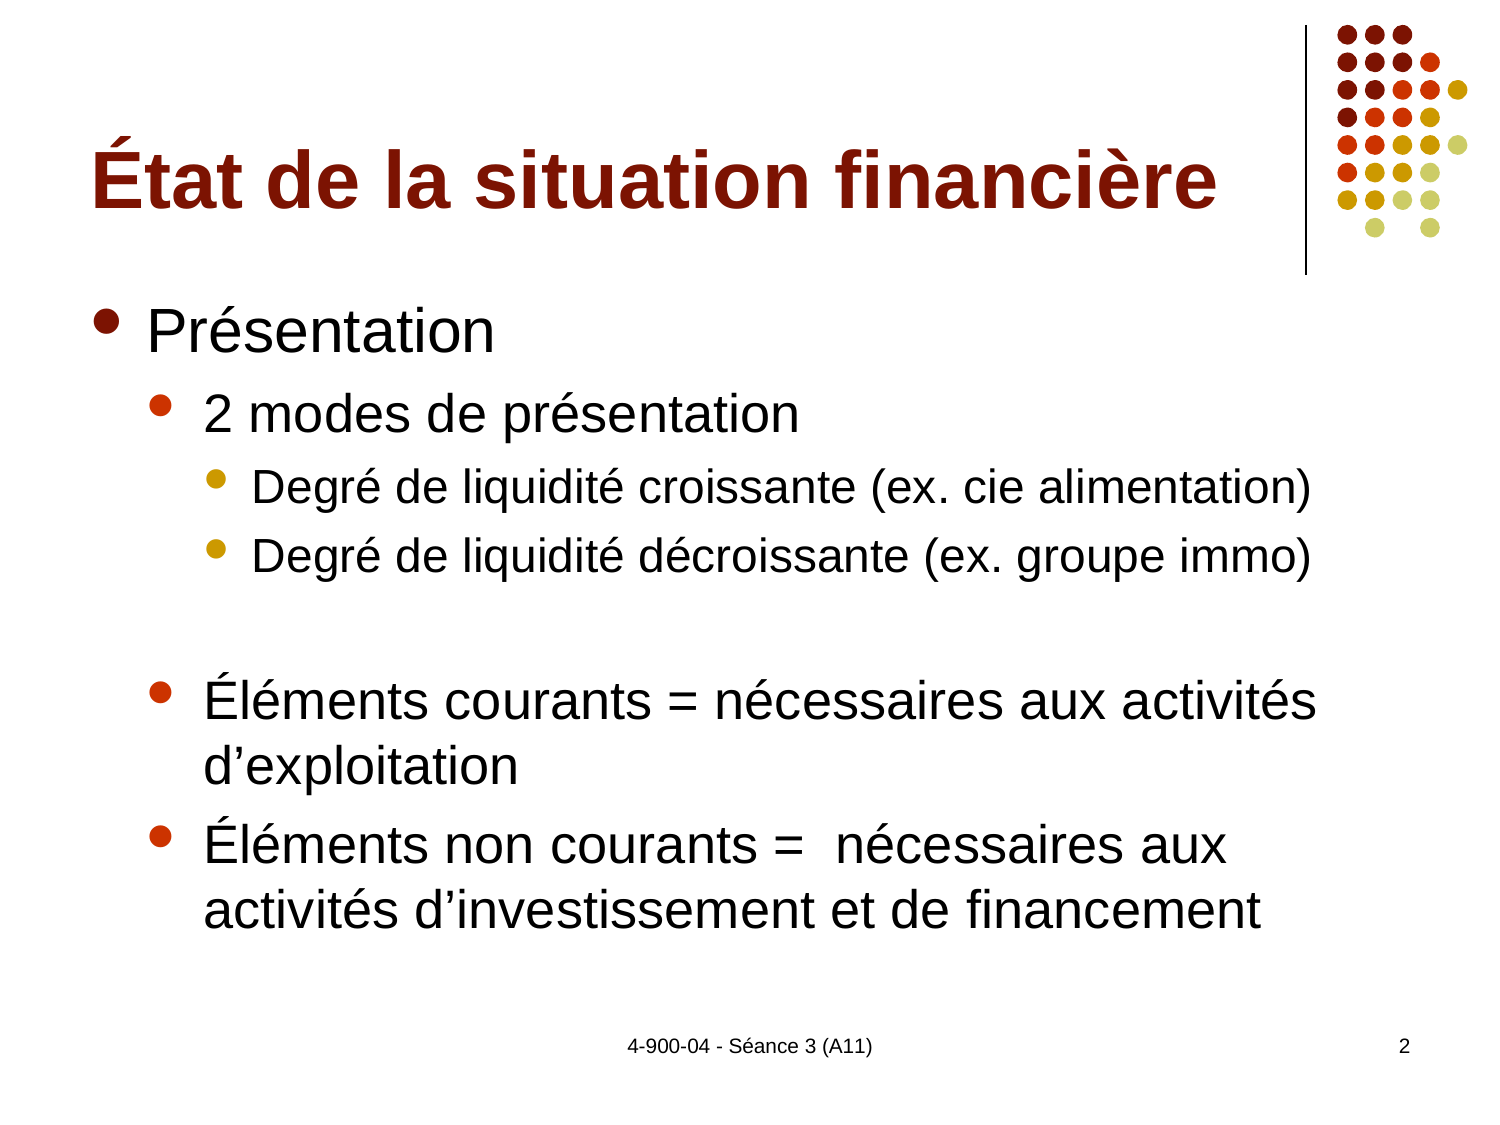

# État de la situation financière
Présentation
2 modes de présentation
Degré de liquidité croissante (ex. cie alimentation)
Degré de liquidité décroissante (ex. groupe immo)
Éléments courants = nécessaires aux activités d’exploitation
Éléments non courants = nécessaires aux activités d’investissement et de financement
4-900-04 - Séance 3 (A11)